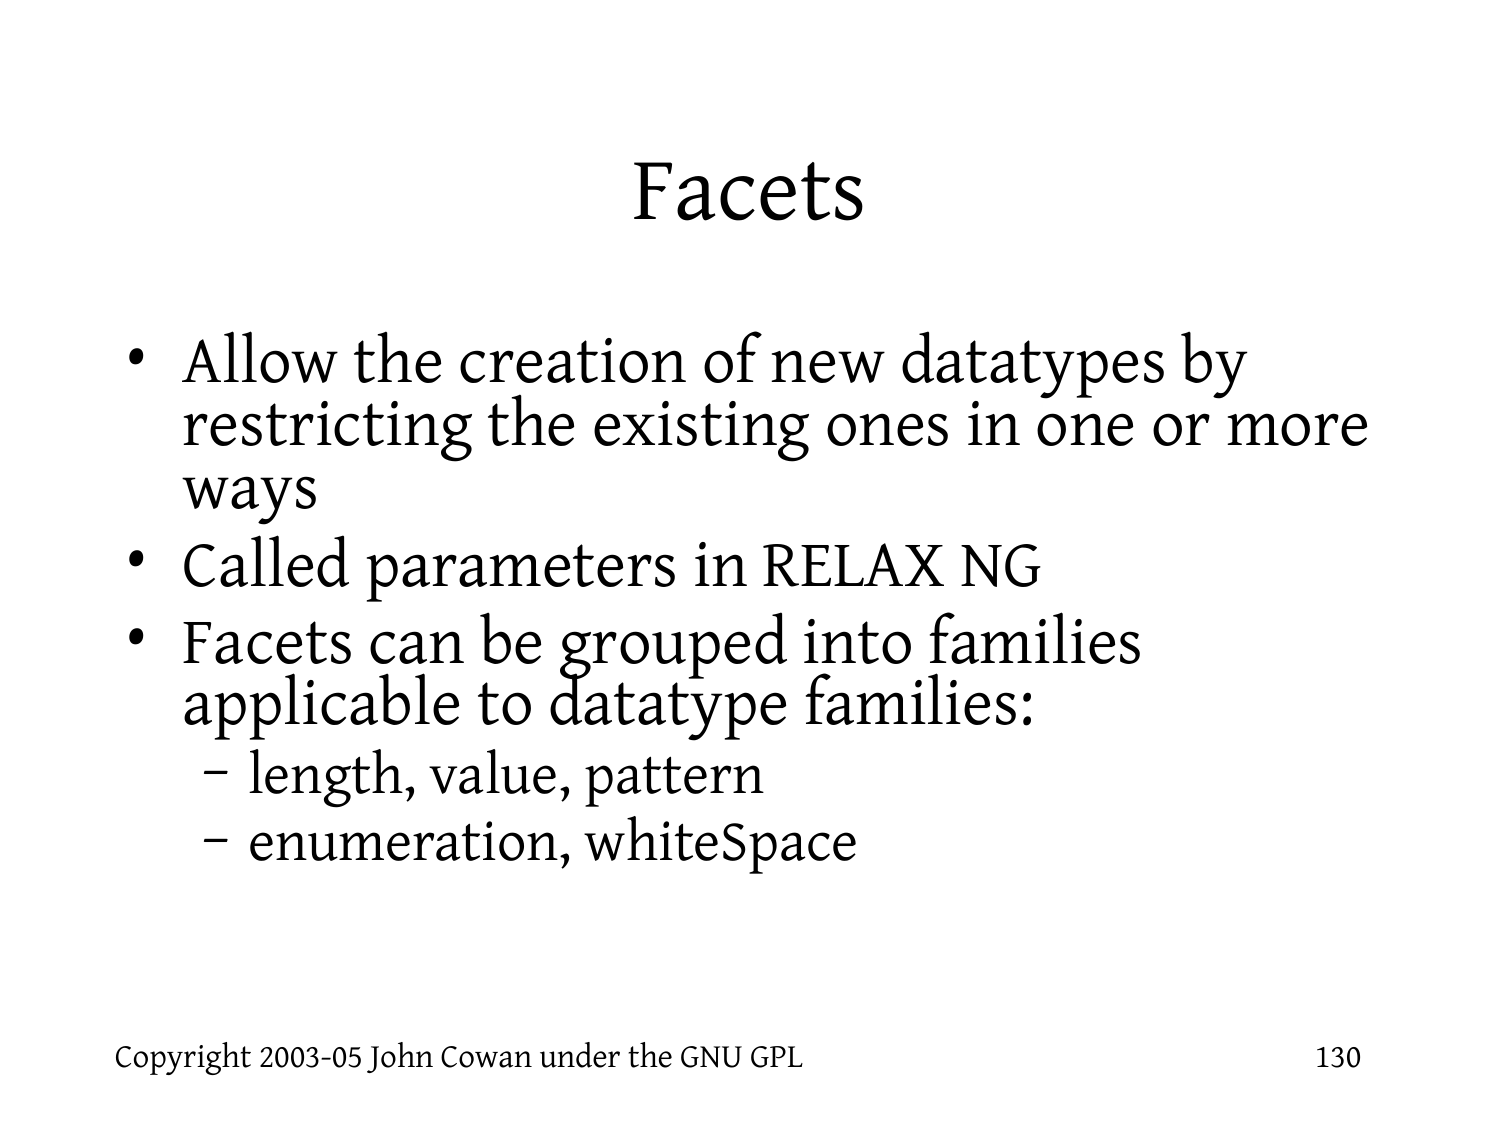

# Facets
Allow the creation of new datatypes by restricting the existing ones in one or more ways
Called parameters in RELAX NG
Facets can be grouped into families applicable to datatype families:
length, value, pattern
enumeration, whiteSpace